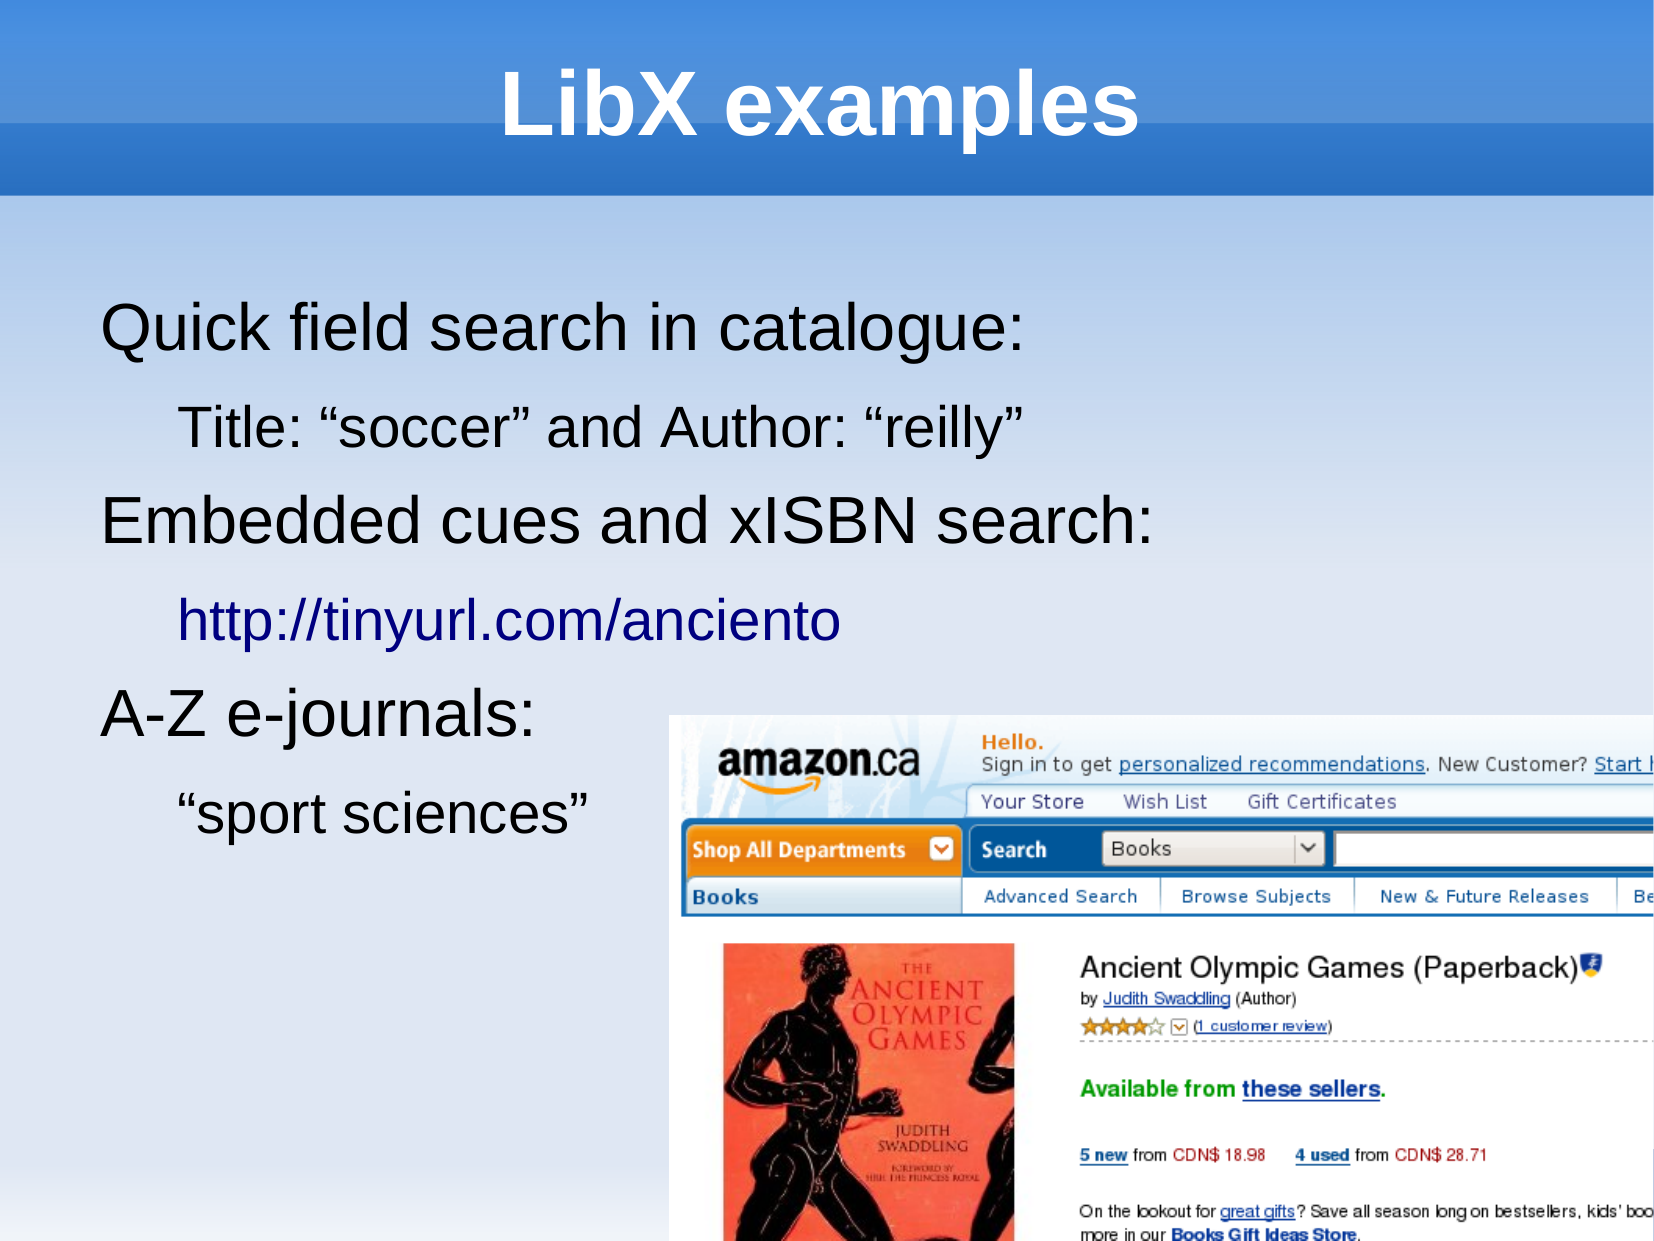

# LibX examples
Quick field search in catalogue:
Title: “soccer” and Author: “reilly”
Embedded cues and xISBN search:
http://tinyurl.com/anciento
A-Z e-journals:
“sport sciences”